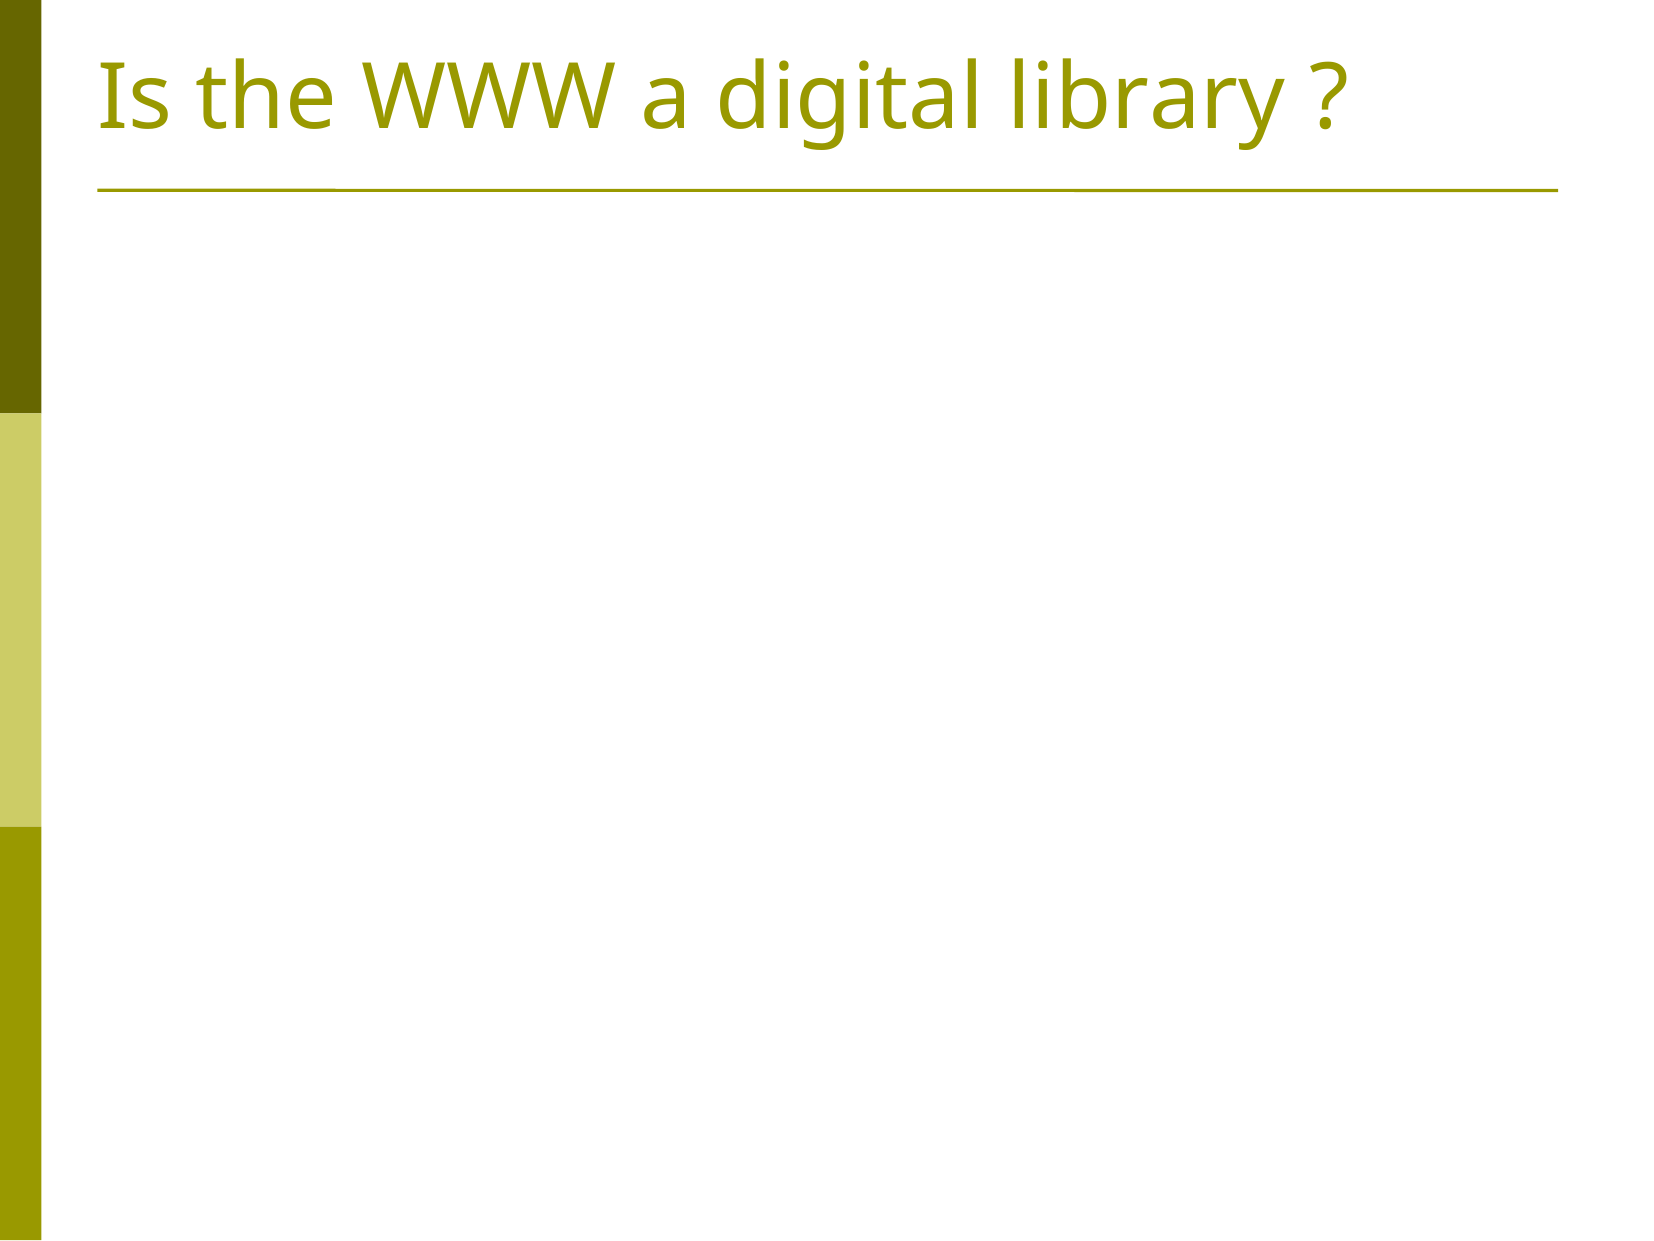

# Is the WWW a digital library ?